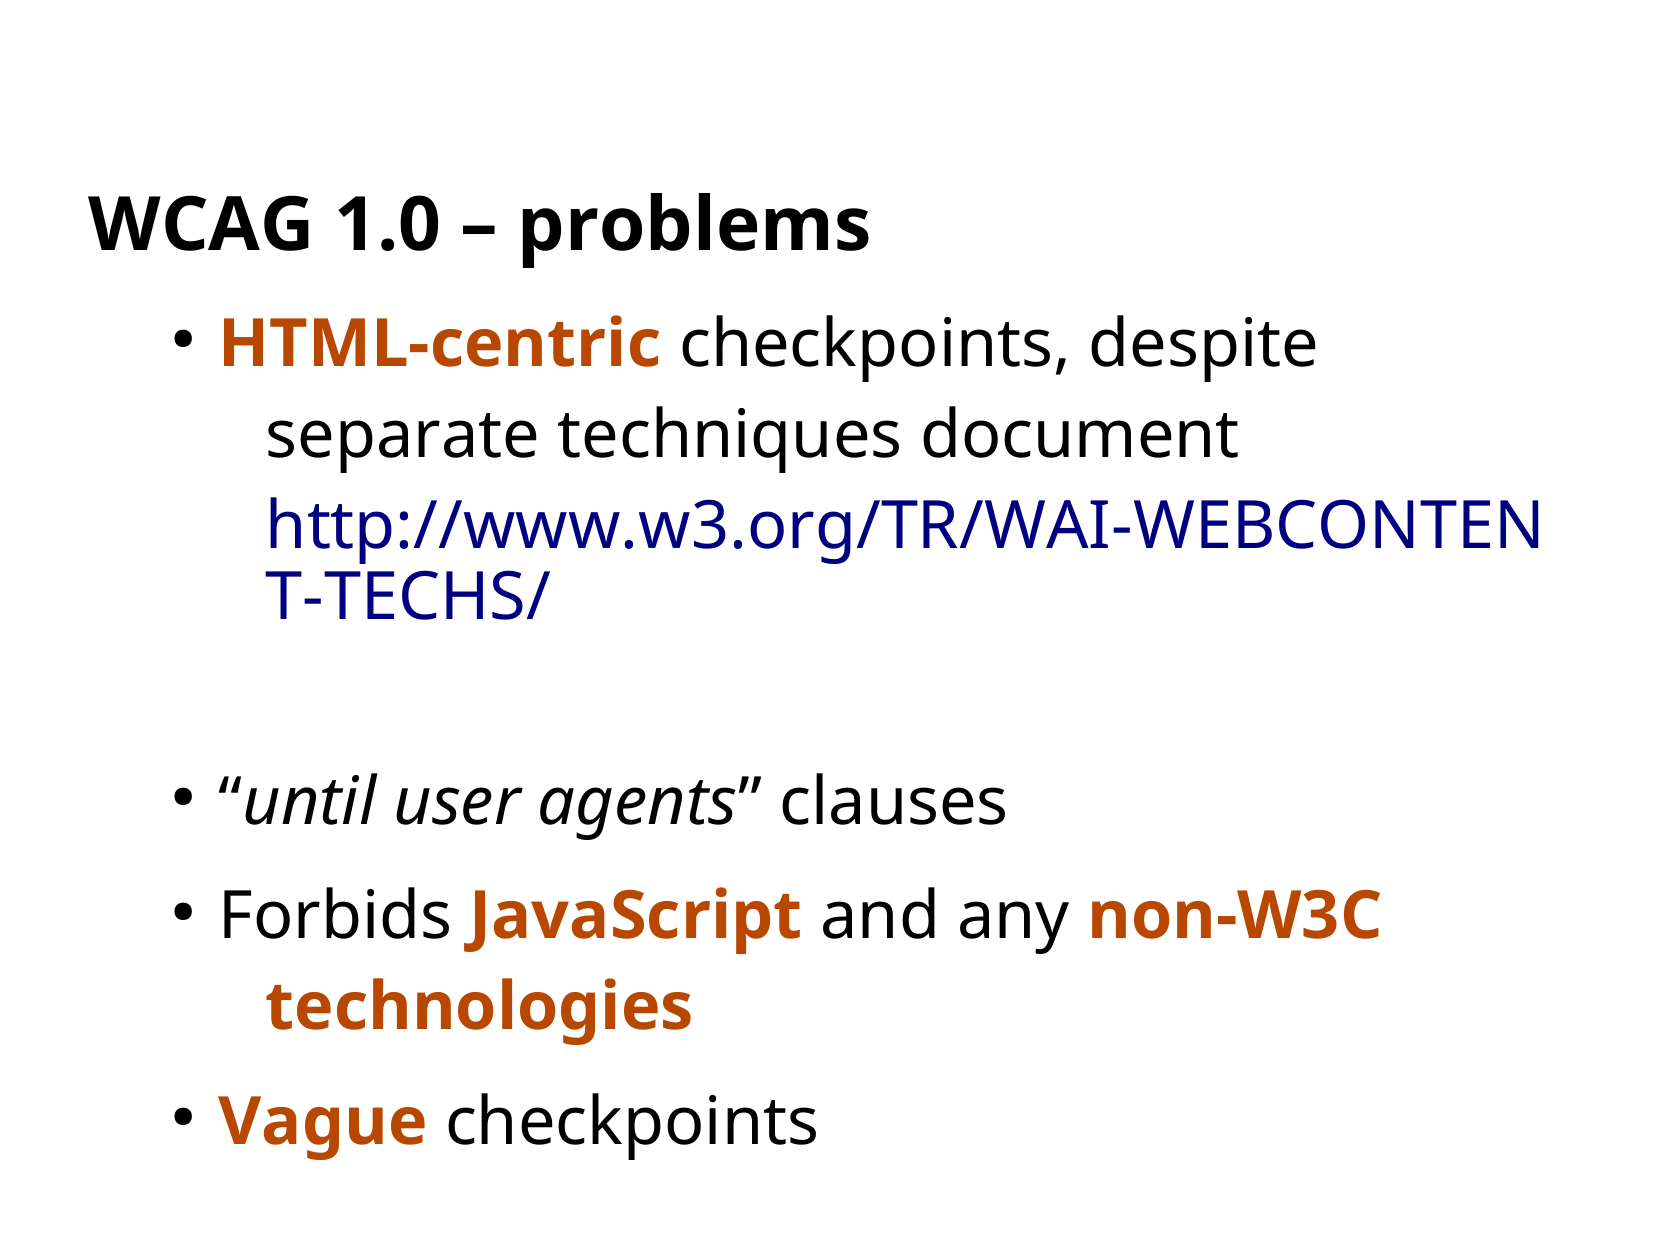

# WCAG 1.0 – problems
HTML-centric checkpoints, despite separate techniques document http://www.w3.org/TR/WAI-WEBCONTENT-TECHS/
“until user agents” clauses
Forbids JavaScript and any non-W3C technologies
Vague checkpoints